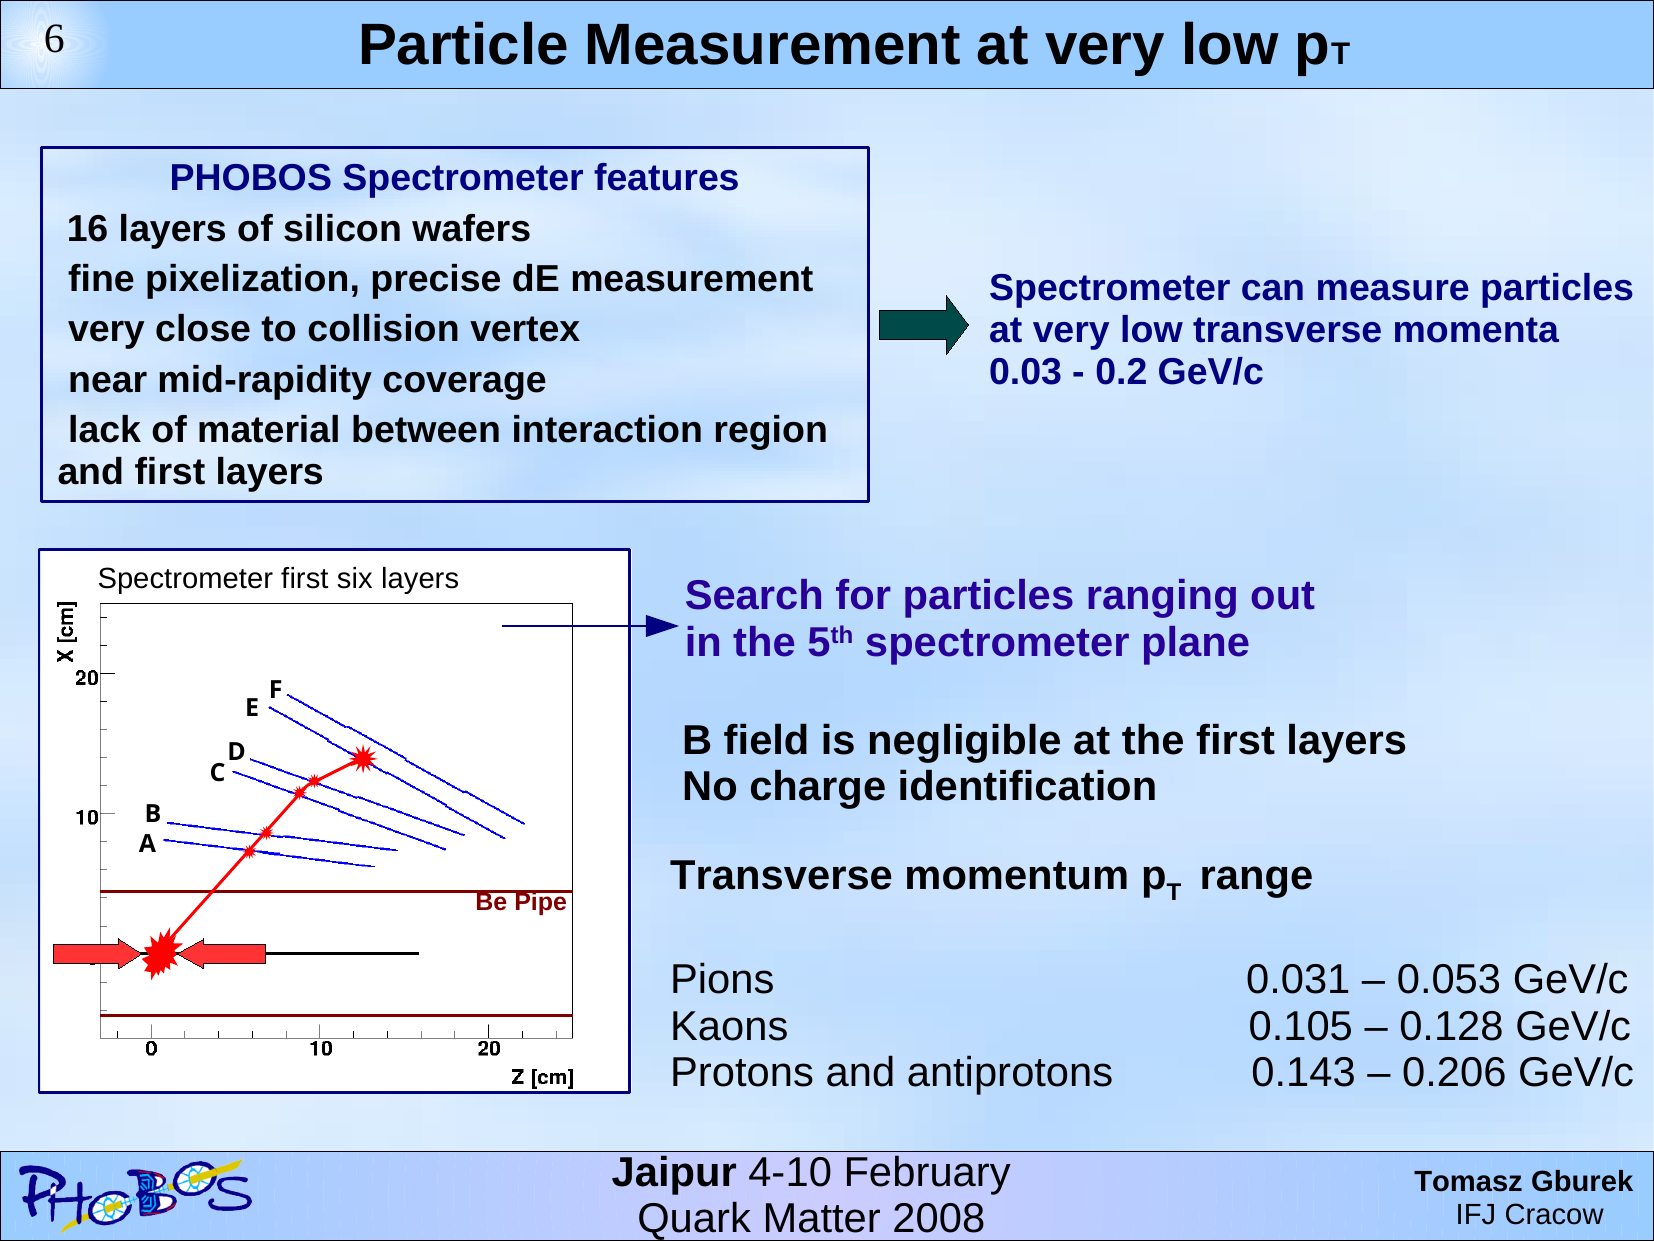

# Particle Measurement at very low pT
6
PHOBOS Spectrometer features
 16 layers of silicon wafers
 fine pixelization, precise dE measurement
 very close to collision vertex
 near mid-rapidity coverage
 lack of material between interaction region and first layers
Spectrometer can measure particles at very low transverse momenta
0.03 - 0.2 GeV/c
Spectrometer first six layers
Search for particles ranging out in the 5th spectrometer plane
F
E
B field is negligible at the first layers
No charge identification
D
C
B
A
Transverse momentum pT range
Pions 0.031 – 0.053 GeV/c
Kaons 0.105 – 0.128 GeV/c
Protons and antiprotons 0.143 – 0.206 GeV/c
AAaaa
Be Pipe